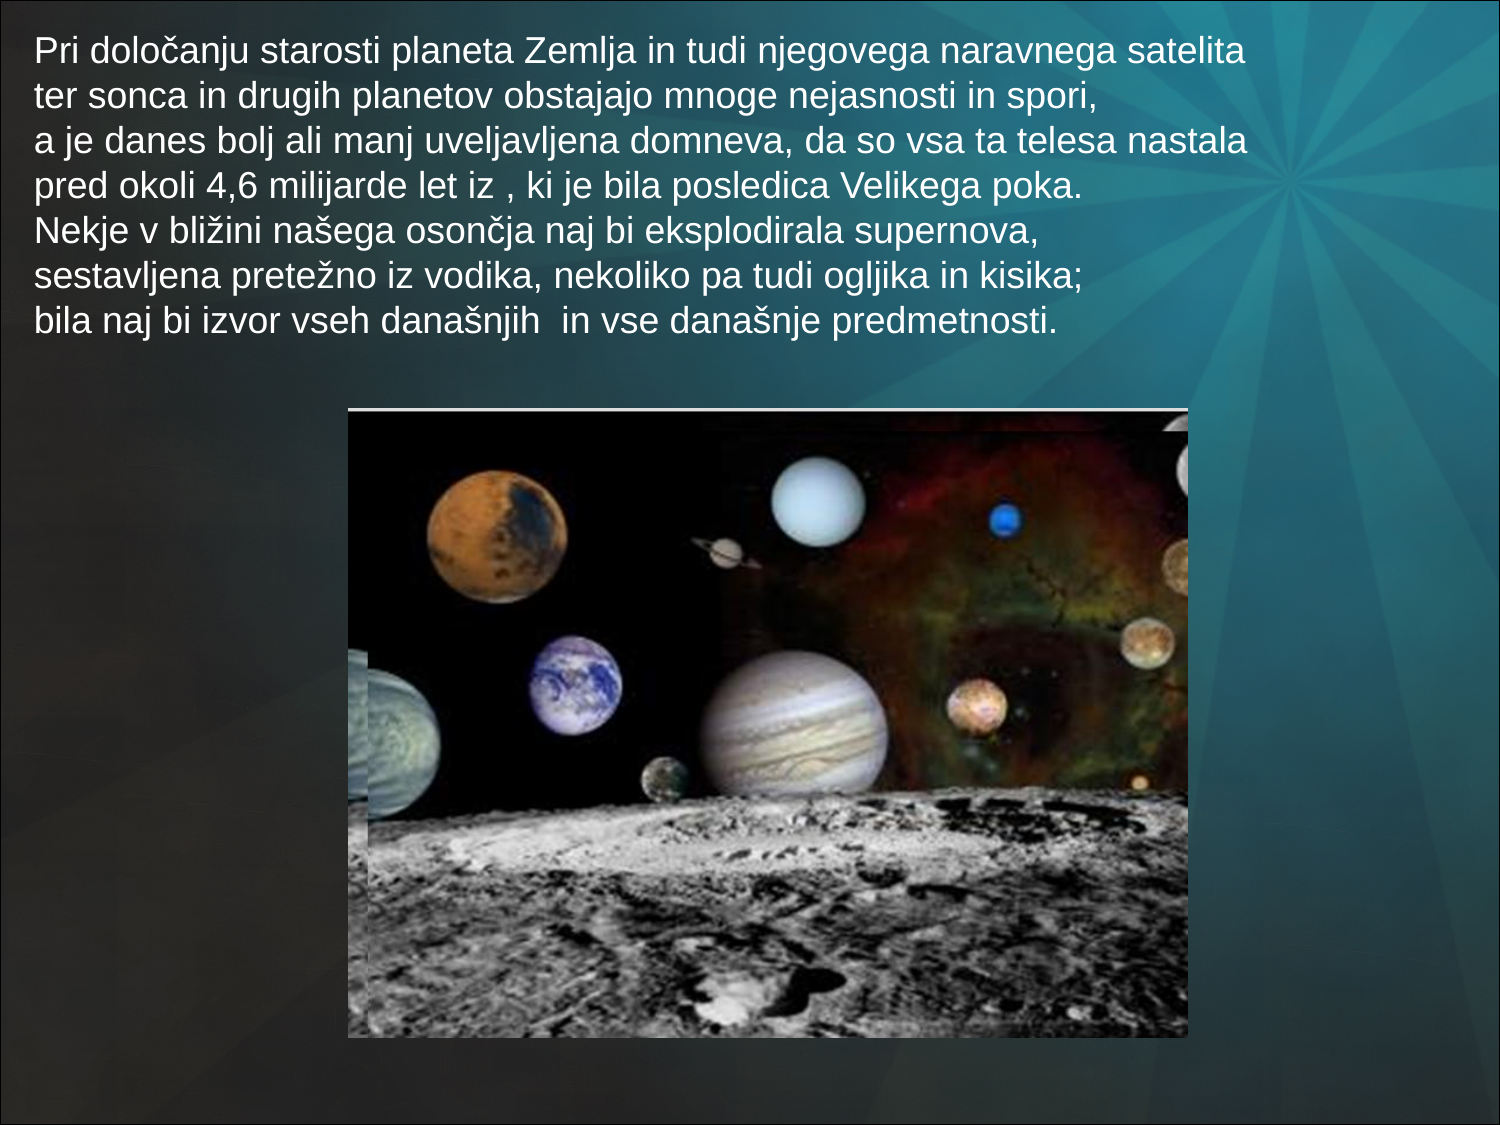

Pri določanju starosti planeta Zemlja in tudi njegovega naravnega satelita
ter sonca in drugih planetov obstajajo mnoge nejasnosti in spori,
a je danes bolj ali manj uveljavljena domneva, da so vsa ta telesa nastala
pred okoli 4,6 milijarde let iz , ki je bila posledica Velikega poka.
Nekje v bližini našega osončja naj bi eksplodirala supernova,
sestavljena pretežno iz vodika, nekoliko pa tudi ogljika in kisika;
bila naj bi izvor vseh današnjih in vse današnje predmetnosti.